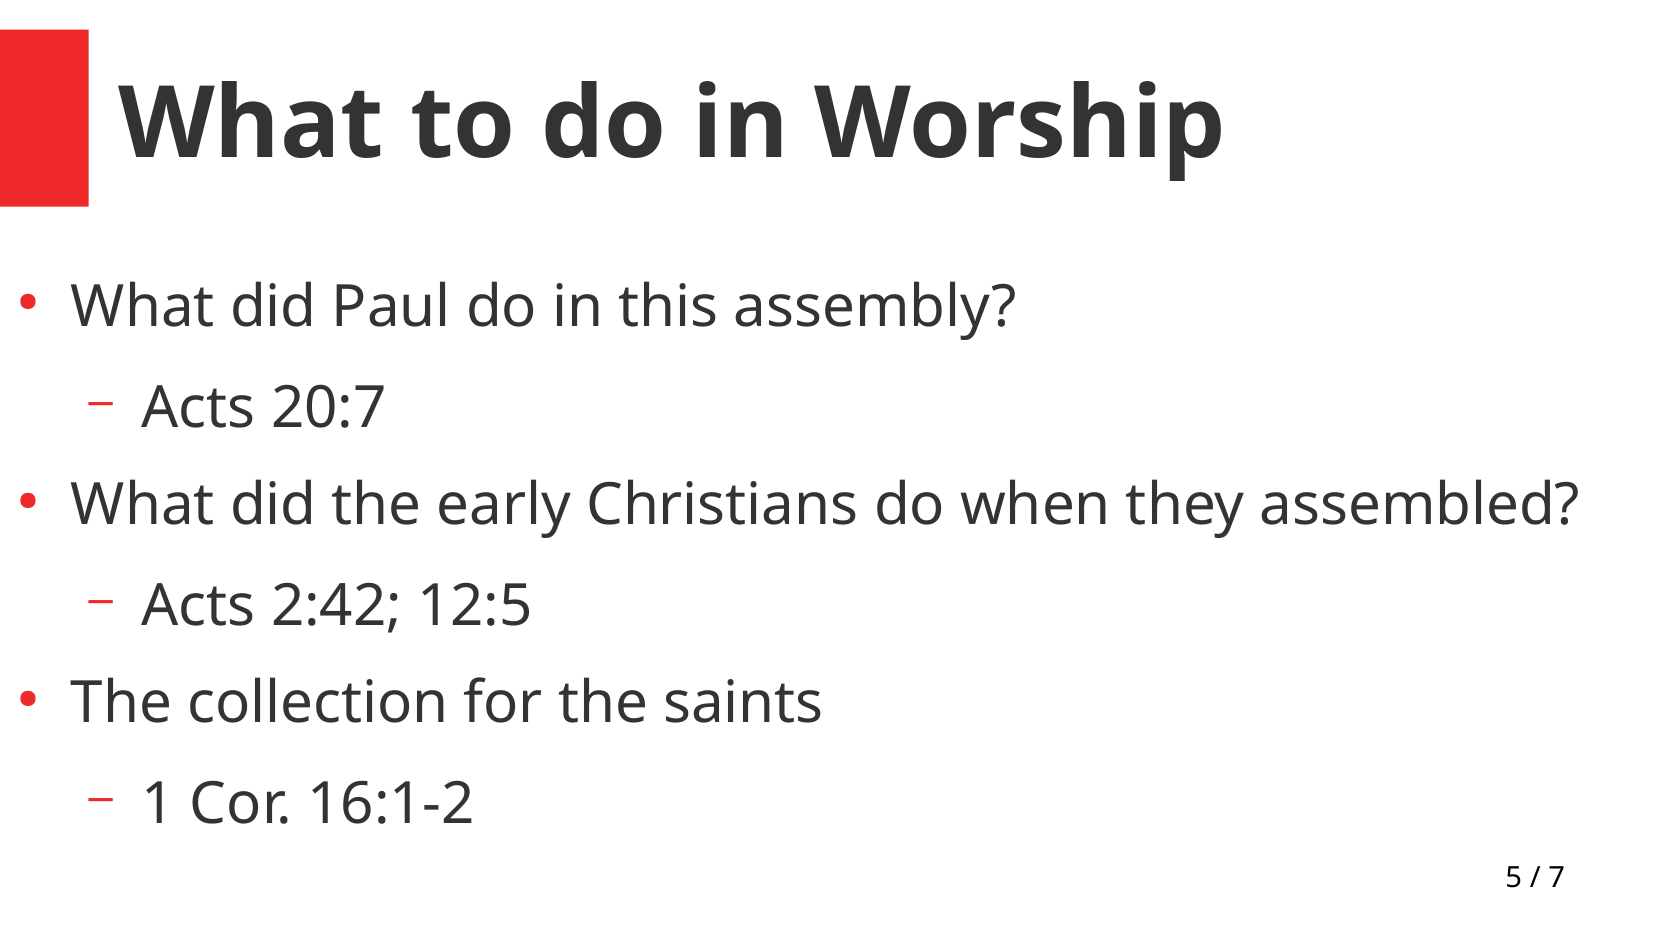

# What to do in Worship
What did Paul do in this assembly?
Acts 20:7
What did the early Christians do when they assembled?
Acts 2:42; 12:5
The collection for the saints
1 Cor. 16:1-2
5